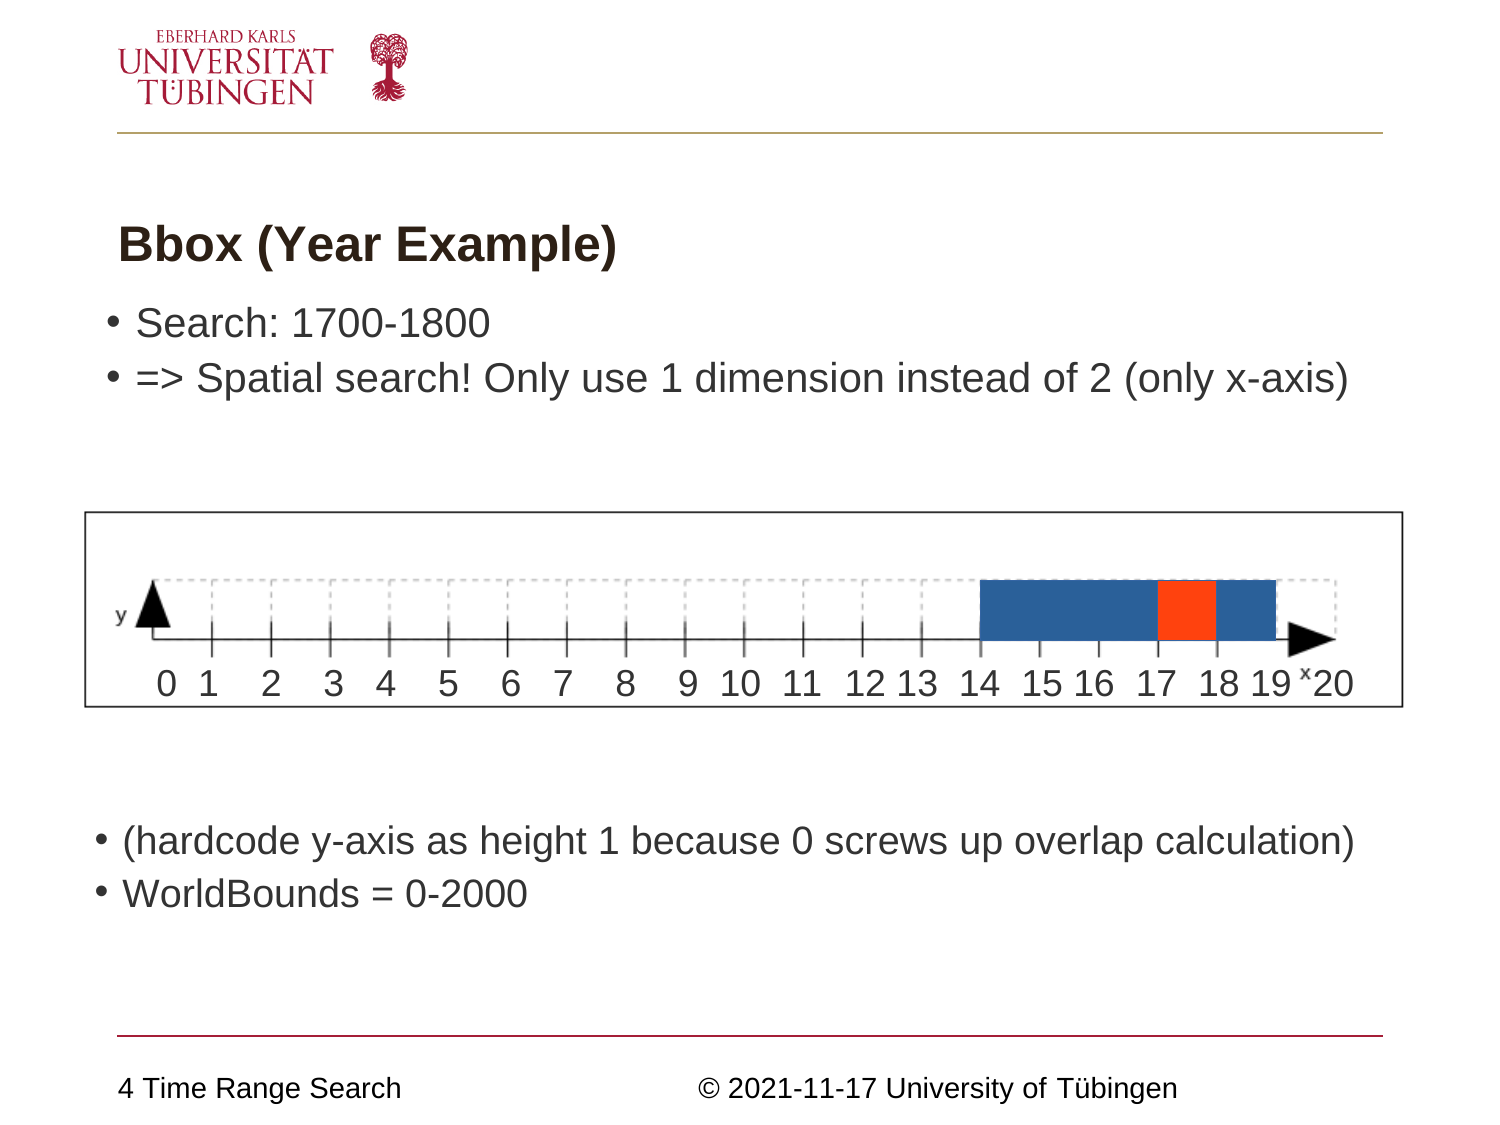

# Bbox (Year Example)
Search: 1700-1800
=> Spatial search! Only use 1 dimension instead of 2 (only x-axis)
0 1 2 3 4 5 6 7 8 9 10 11 12 13 14 15 16 17 18 19 20
(hardcode y-axis as height 1 because 0 screws up overlap calculation)
WorldBounds = 0-2000
4